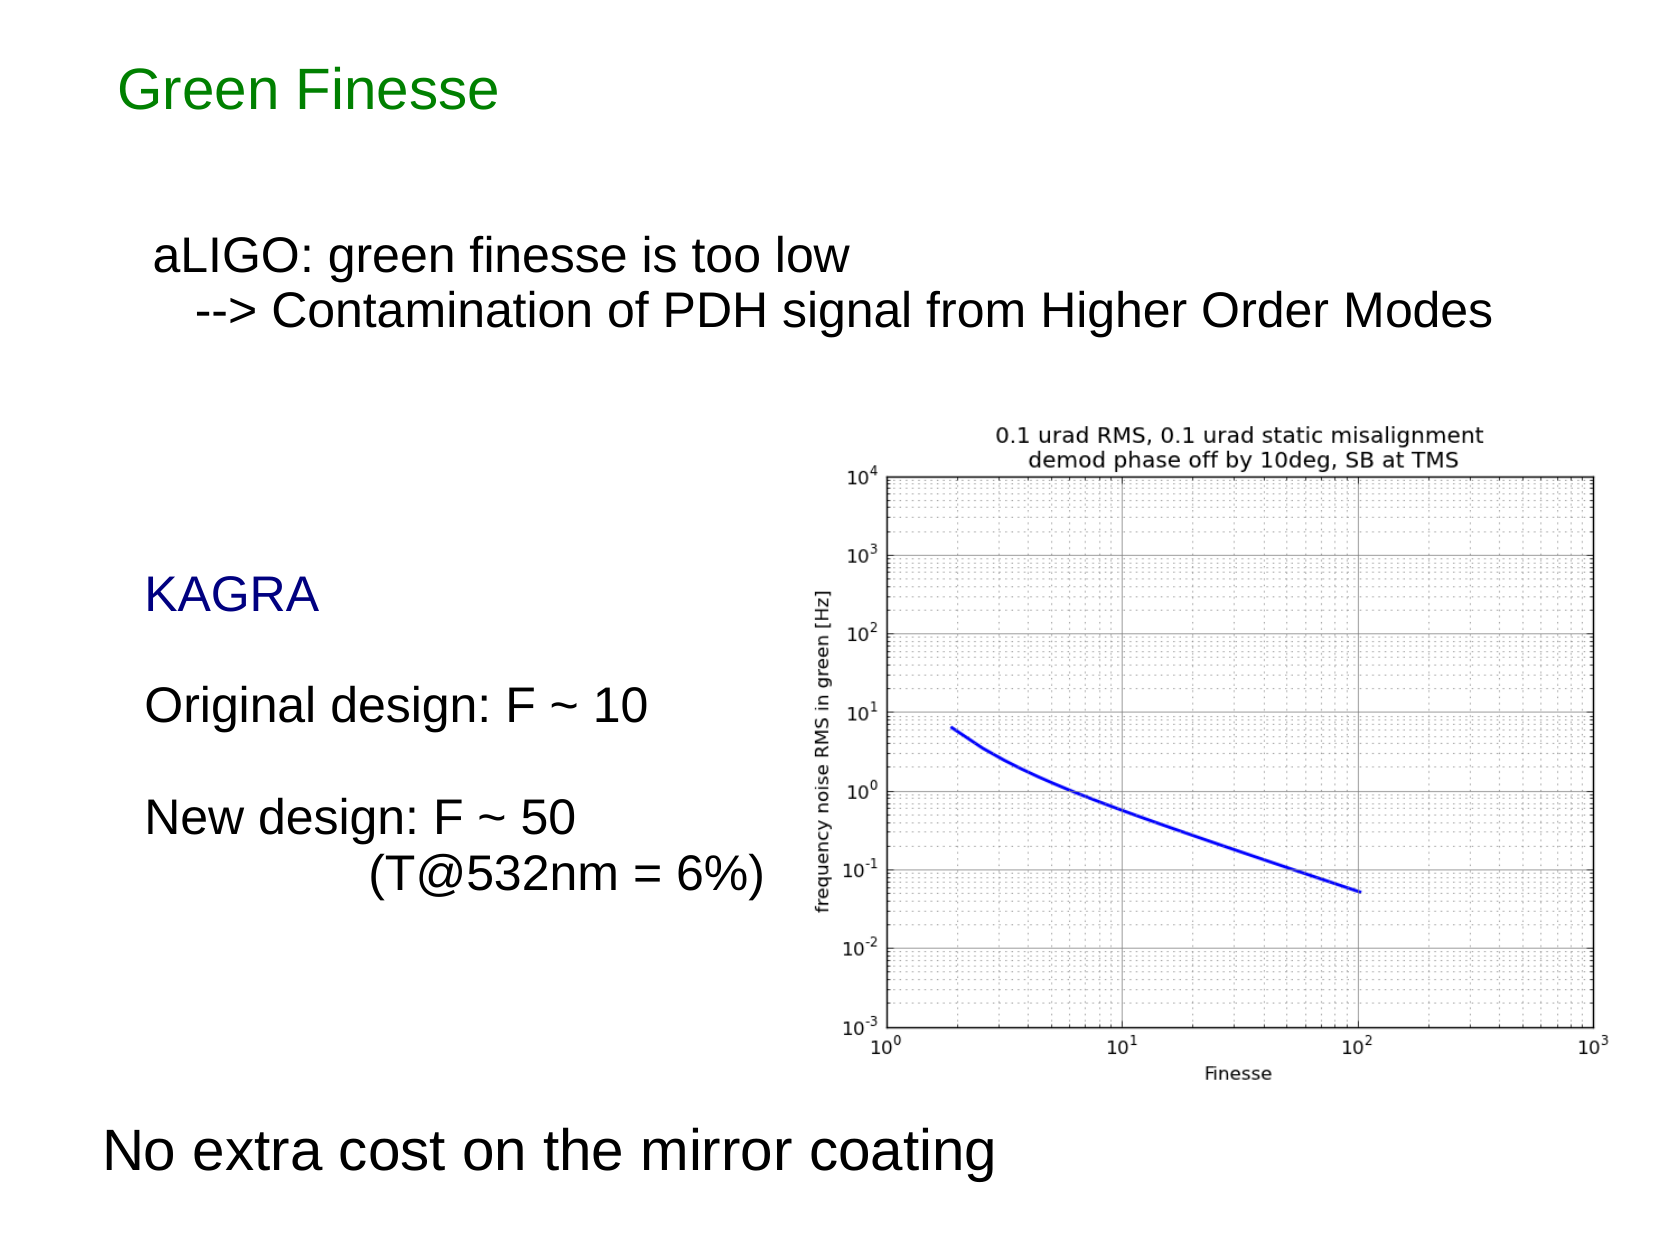

Green Finesse
aLIGO: green finesse is too low
 --> Contamination of PDH signal from Higher Order Modes
KAGRA
Original design: F ~ 10
New design: F ~ 50
 (T@532nm = 6%)
No extra cost on the mirror coating